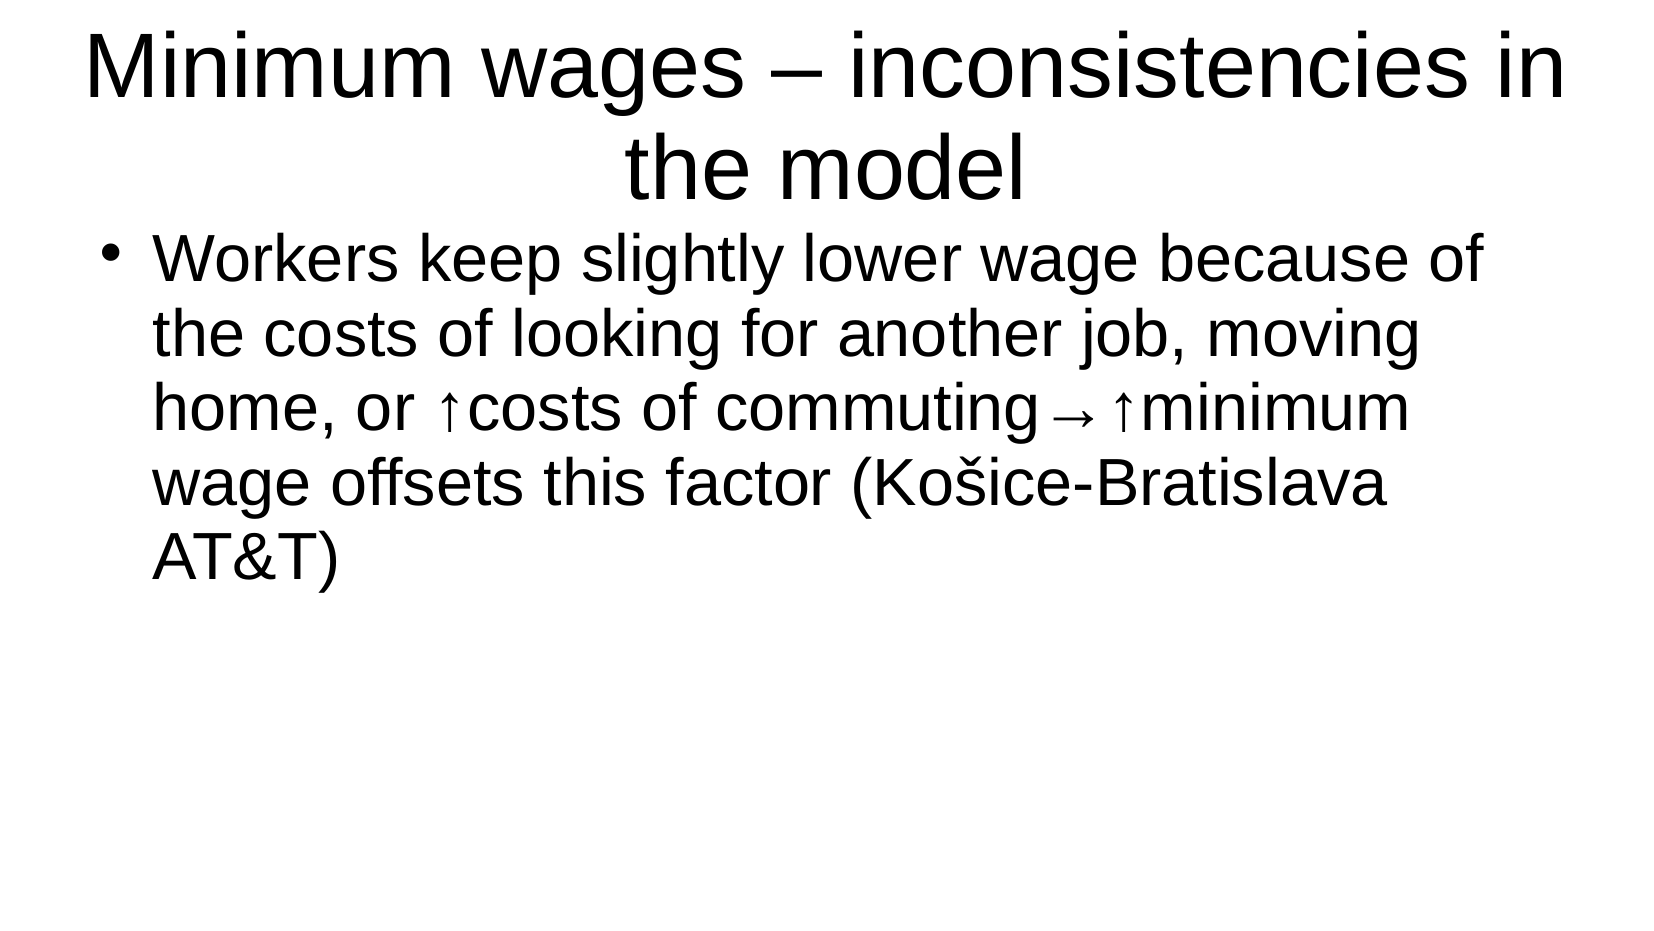

# Minimum wages – inconsistencies in the model
Workers keep slightly lower wage because of the costs of looking for another job, moving home, or ↑costs of commuting→↑minimum wage offsets this factor (Košice-Bratislava AT&T)